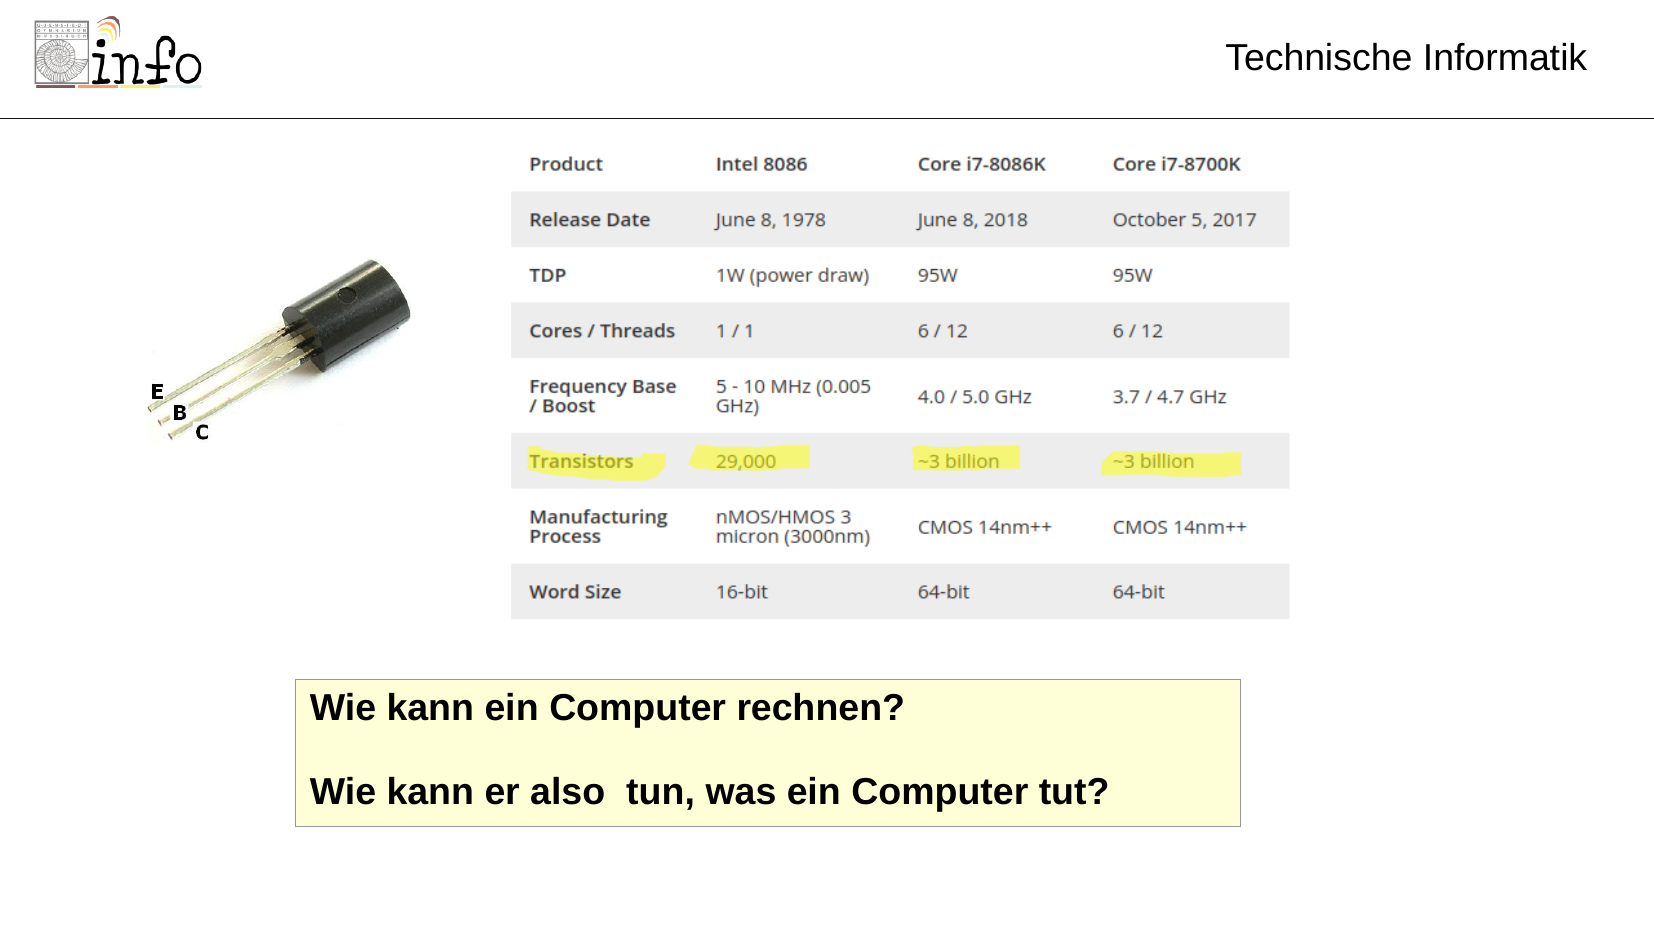

Technische Informatik
Wie kann ein Computer rechnen?
Wie kann er also tun, was ein Computer tut?